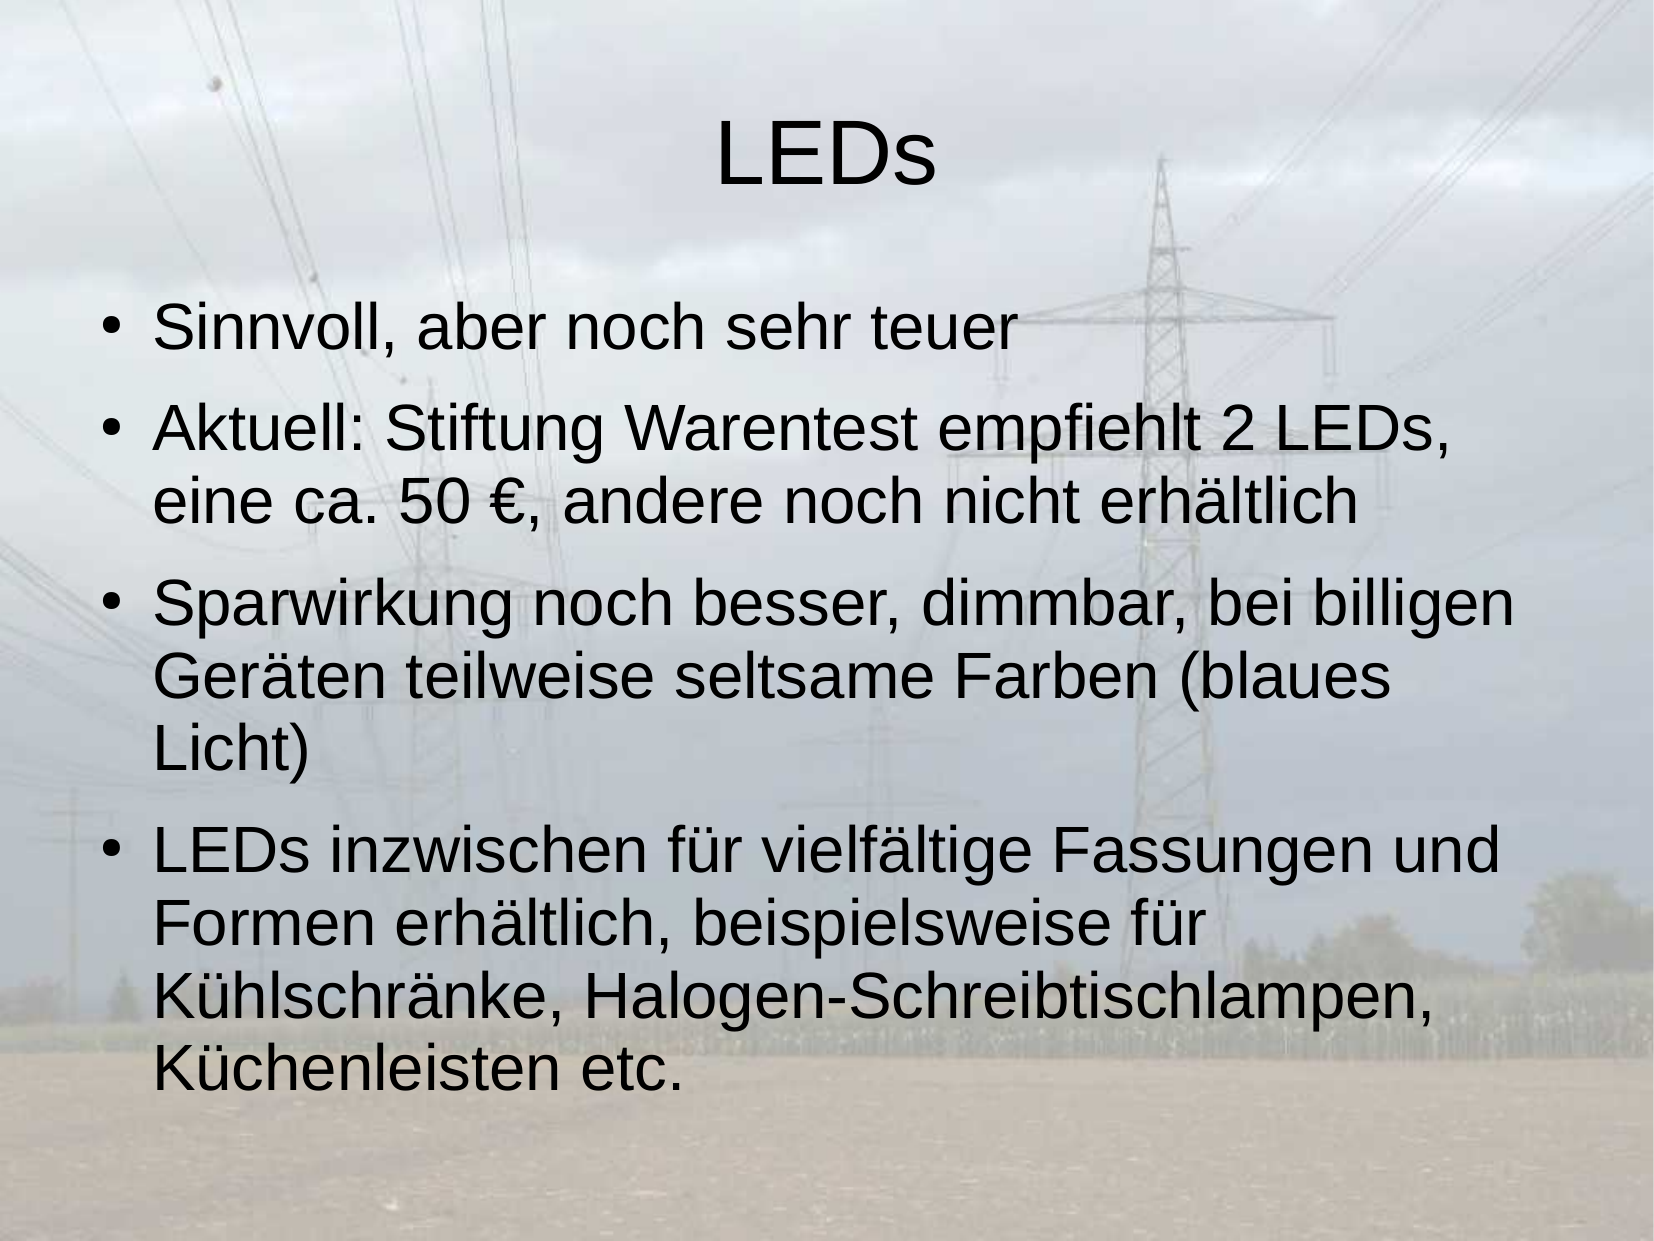

# LEDs
Sinnvoll, aber noch sehr teuer
Aktuell: Stiftung Warentest empfiehlt 2 LEDs, eine ca. 50 €, andere noch nicht erhältlich
Sparwirkung noch besser, dimmbar, bei billigen Geräten teilweise seltsame Farben (blaues Licht)
LEDs inzwischen für vielfältige Fassungen und Formen erhältlich, beispielsweise für Kühlschränke, Halogen-Schreibtischlampen, Küchenleisten etc.